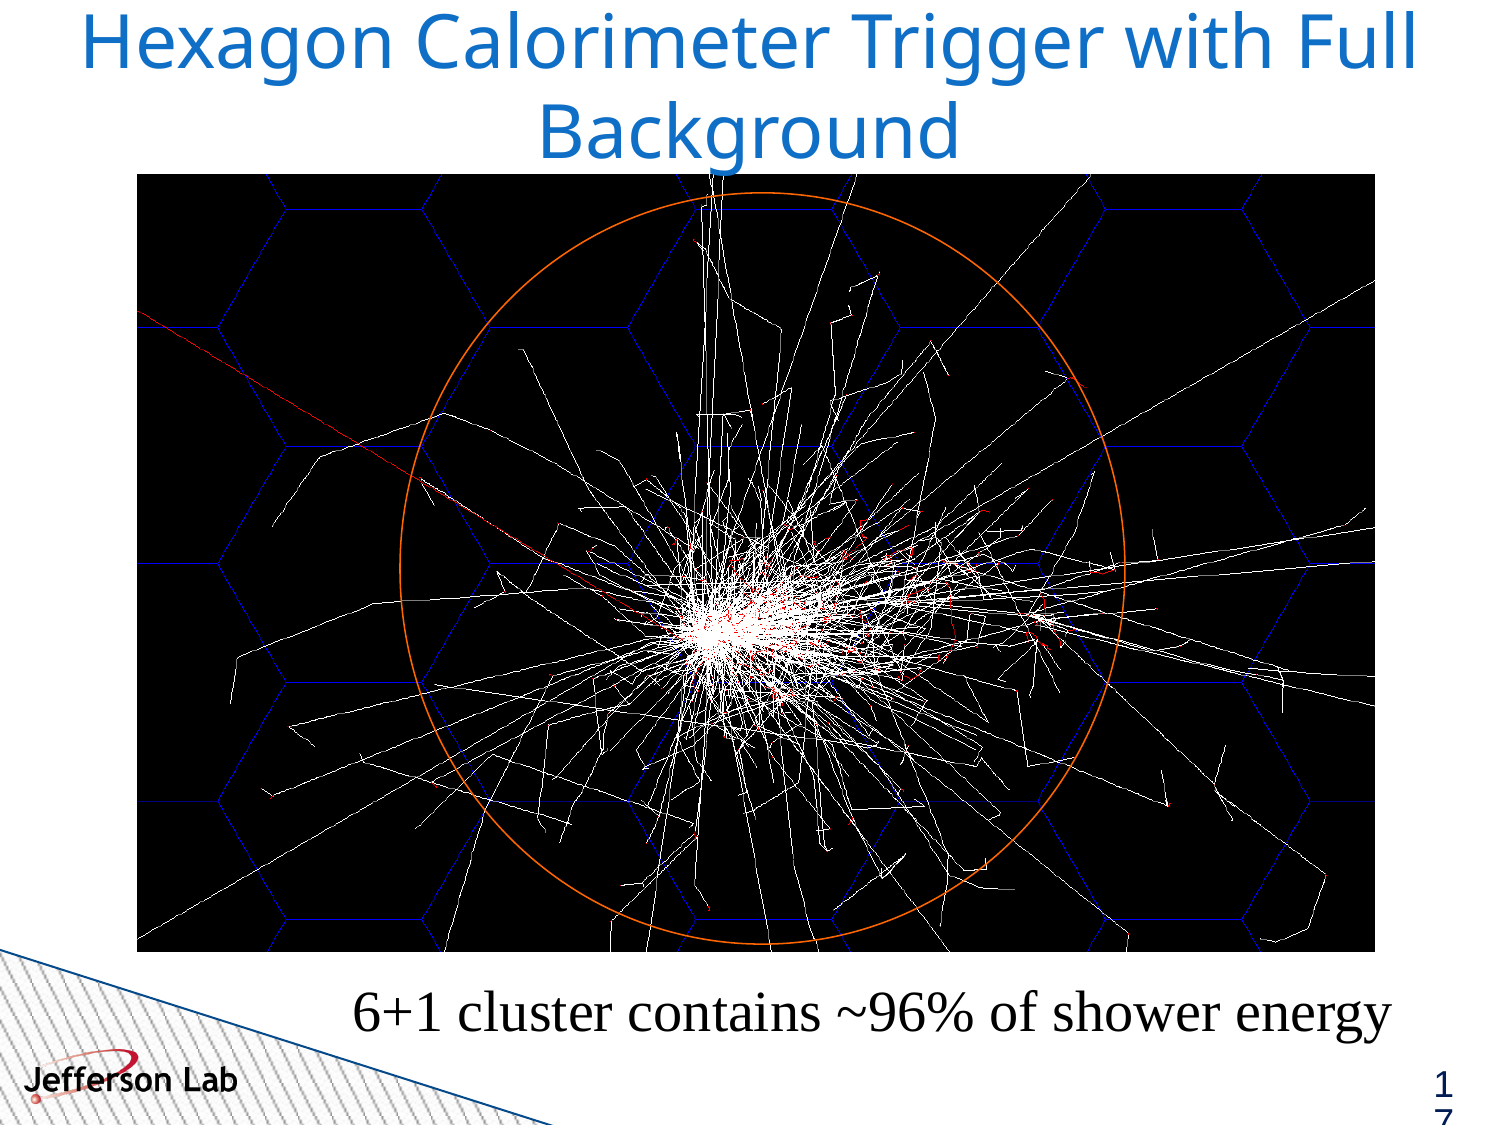

Hexagon Calorimeter Trigger with Full Background
6+1 cluster contains ~96% of shower energy